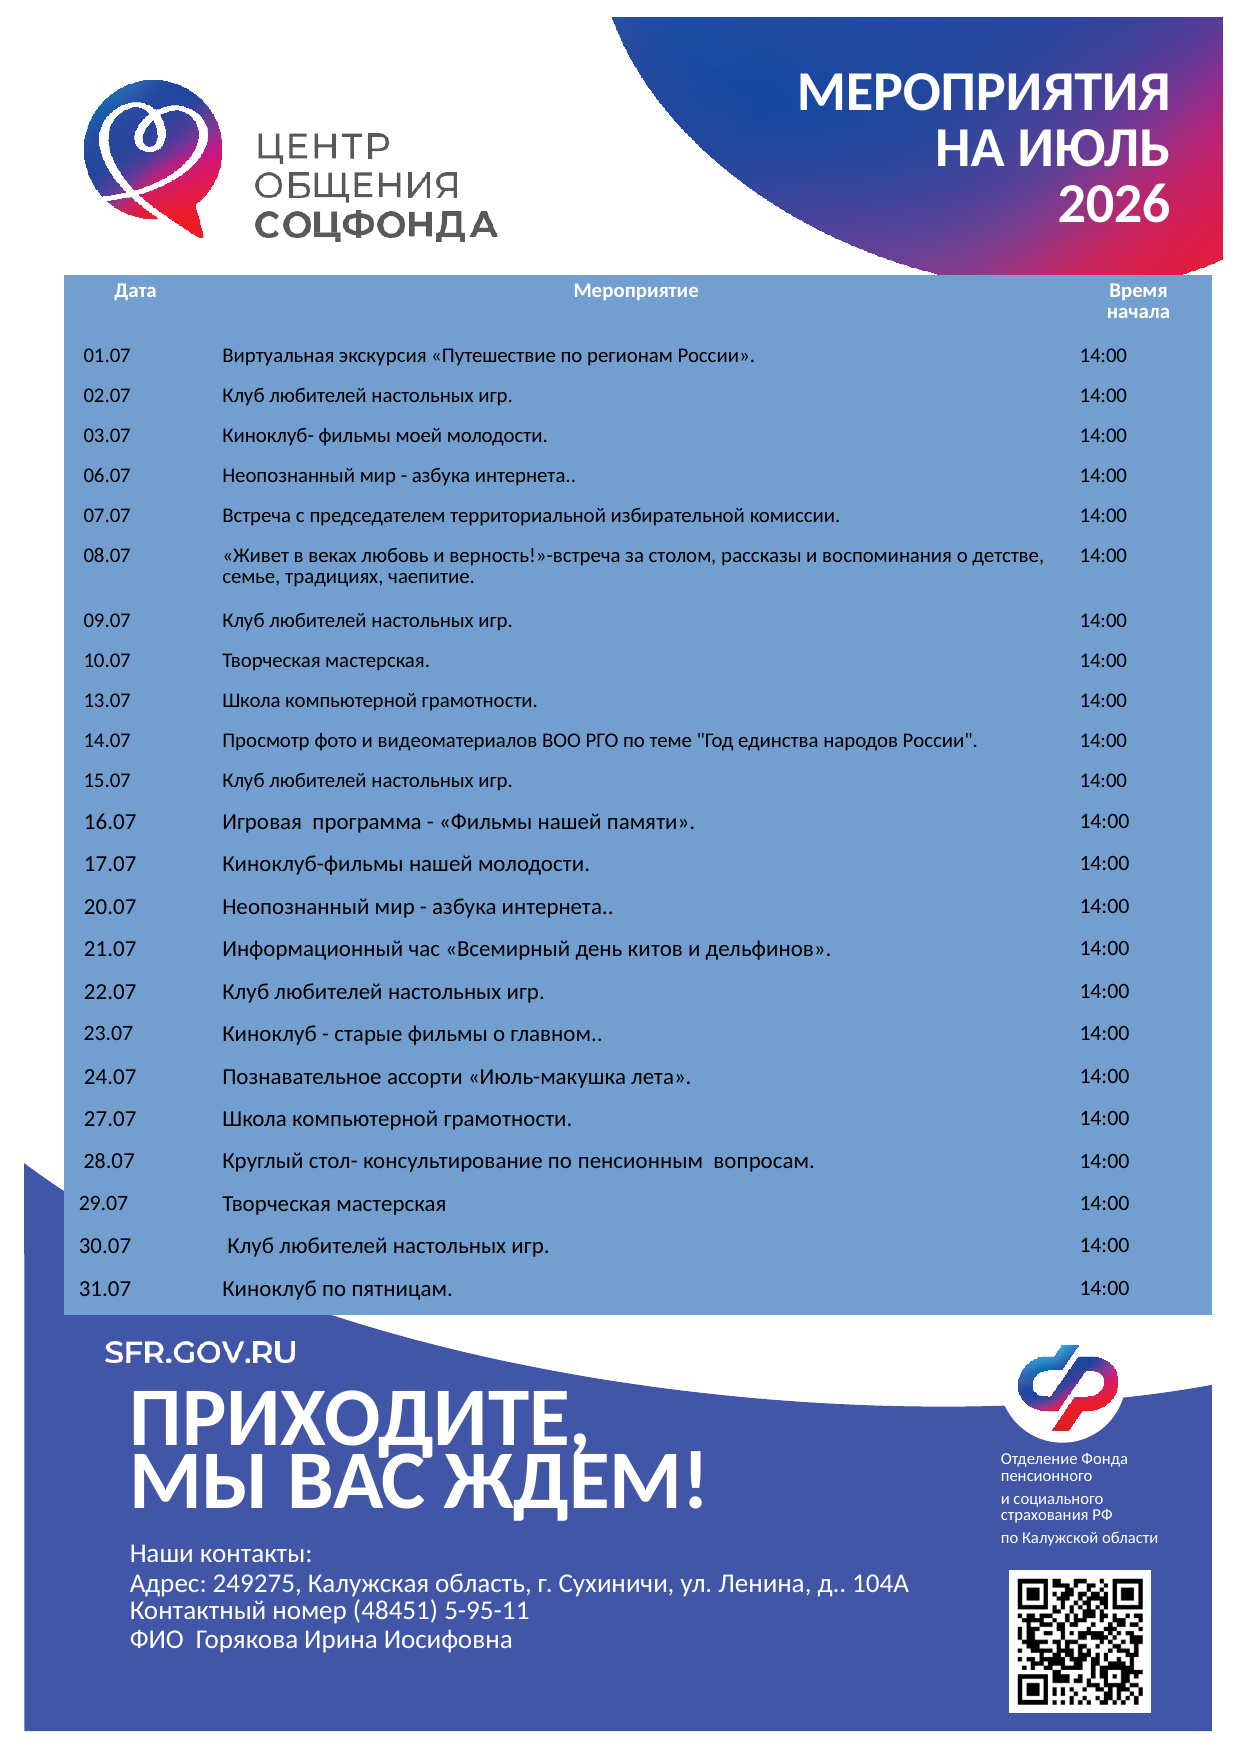

МЕРОПРИЯТИЯ НА ИЮЛЬ
2026
# МЕРОПРИЯТИЯ НА июль 2026
| Дата | Мероприятие | Время начала |
| --- | --- | --- |
| 01.07 | Виртуальная экскурсия «Путешествие по регионам России». | 14:00 |
| 02.07 | Клуб любителей настольных игр. | 14:00 |
| 03.07 | Киноклуб- фильмы моей молодости. | 14:00 |
| 06.07 | Неопознанный мир - азбука интернета.. | 14:00 |
| 07.07 | Встреча с председателем территориальной избирательной комиссии. | 14:00 |
| 08.07 | «Живет в веках любовь и верность!»-встреча за столом, рассказы и воспоминания о детстве, семье, традициях, чаепитие. | 14:00 |
| 09.07 | Клуб любителей настольных игр. | 14:00 |
| 10.07 | Творческая мастерская. | 14:00 |
| 13.07 | Школа компьютерной грамотности. | 14:00 |
| 14.07 | Просмотр фото и видеоматериалов ВОО РГО по теме "Год единства народов России". | 14:00 |
| 15.07 | Клуб любителей настольных игр. | 14:00 |
| 16.07 | Игровая программа - «Фильмы нашей памяти». | 14:00 |
| 17.07 | Киноклуб-фильмы нашей молодости. | 14:00 |
| 20.07 | Неопознанный мир - азбука интернета.. | 14:00 |
| 21.07 | Информационный час «Всемирный день китов и дельфинов». | 14:00 |
| 22.07 | Клуб любителей настольных игр. | 14:00 |
| 23.07 | Киноклуб - старые фильмы о главном.. | 14:00 |
| 24.07 | Познавательное ассорти «Июль-макушка лета». | 14:00 |
| 27.07 | Школа компьютерной грамотности. | 14:00 |
| 28.07 | Круглый стол- консультирование по пенсионным вопросам. | 14:00 |
| 29.07 | Творческая мастерская | 14:00 |
| 30.07 | Клуб любителей настольных игр. | 14:00 |
| 31.07 | Киноклуб по пятницам. | 14:00 |
ПРИХОДИТЕ, МЫ ВАС ЖДЕМ!
Наши контакты:
Адрес: 249275, Калужская область, г. Сухиничи, ул. Ленина, д.. 104А
Контактный номер (48451) 5-95-11
ФИО Горякова Ирина Иосифовна
Отделение Фонда пенсионного
и социального страхования РФ
по Калужской области